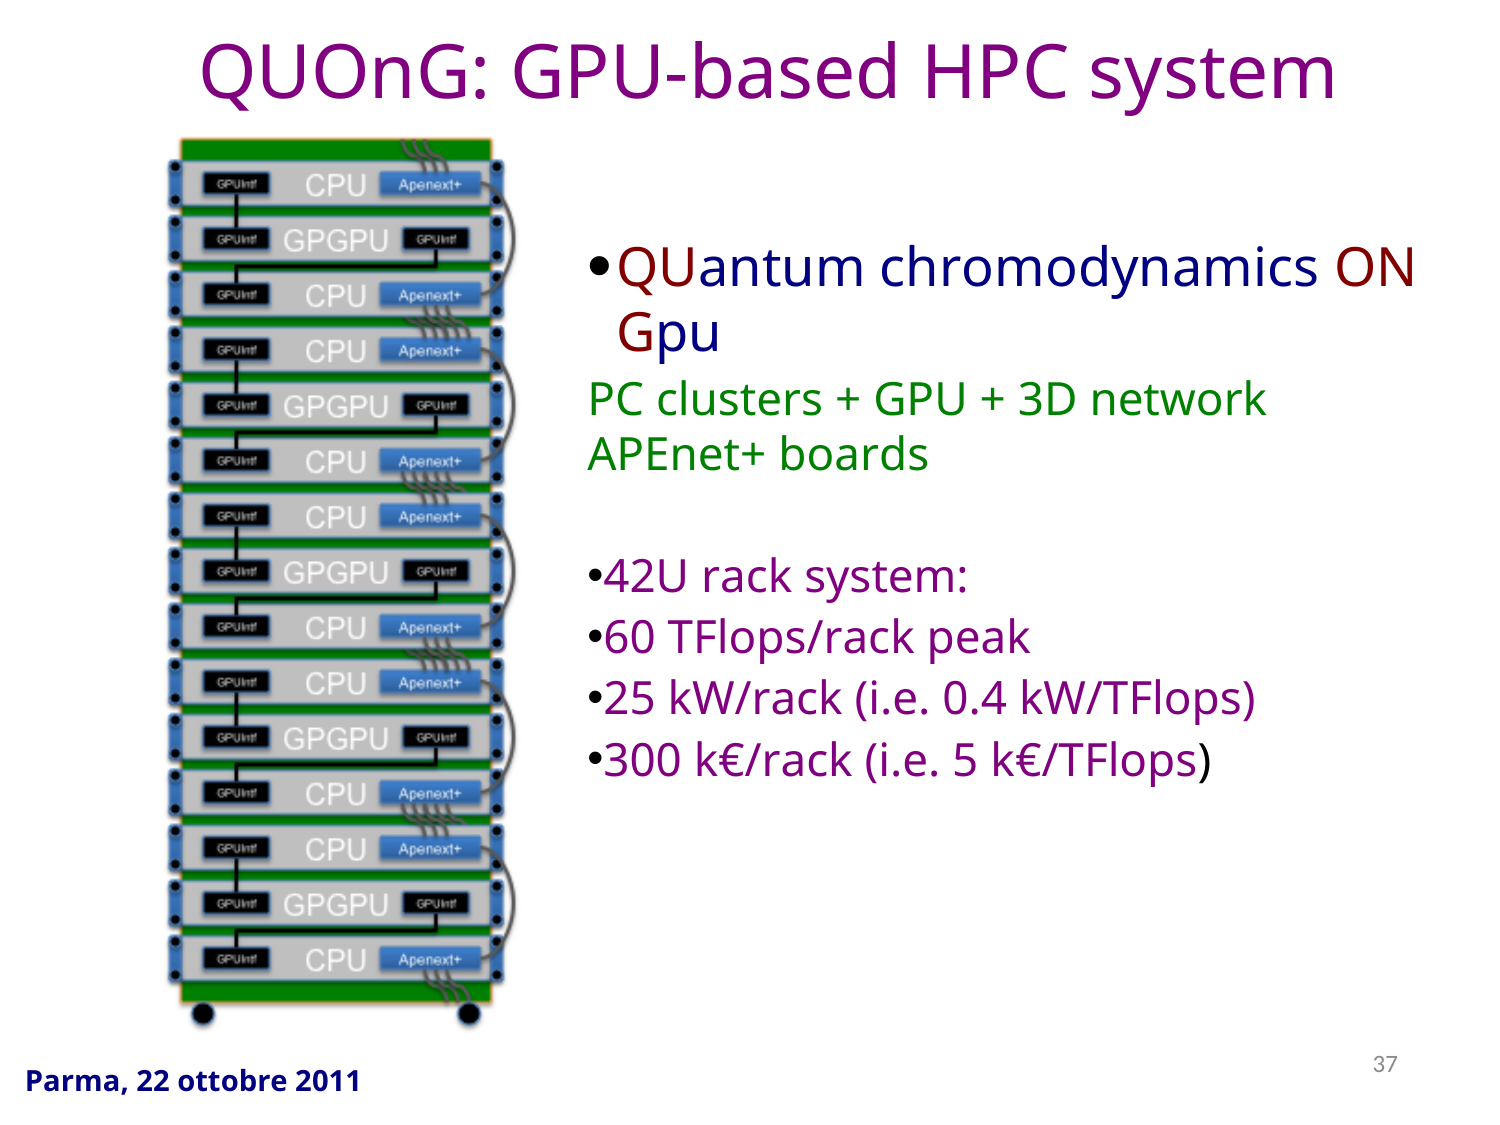

# QUOnG: GPU-based HPC system
QUantum chromodynamics ON Gpu
PC clusters + GPU + 3D network APEnet+ boards
42U rack system:
60 TFlops/rack peak
25 kW/rack (i.e. 0.4 kW/TFlops)
300 k€/rack (i.e. 5 k€/TFlops)
37